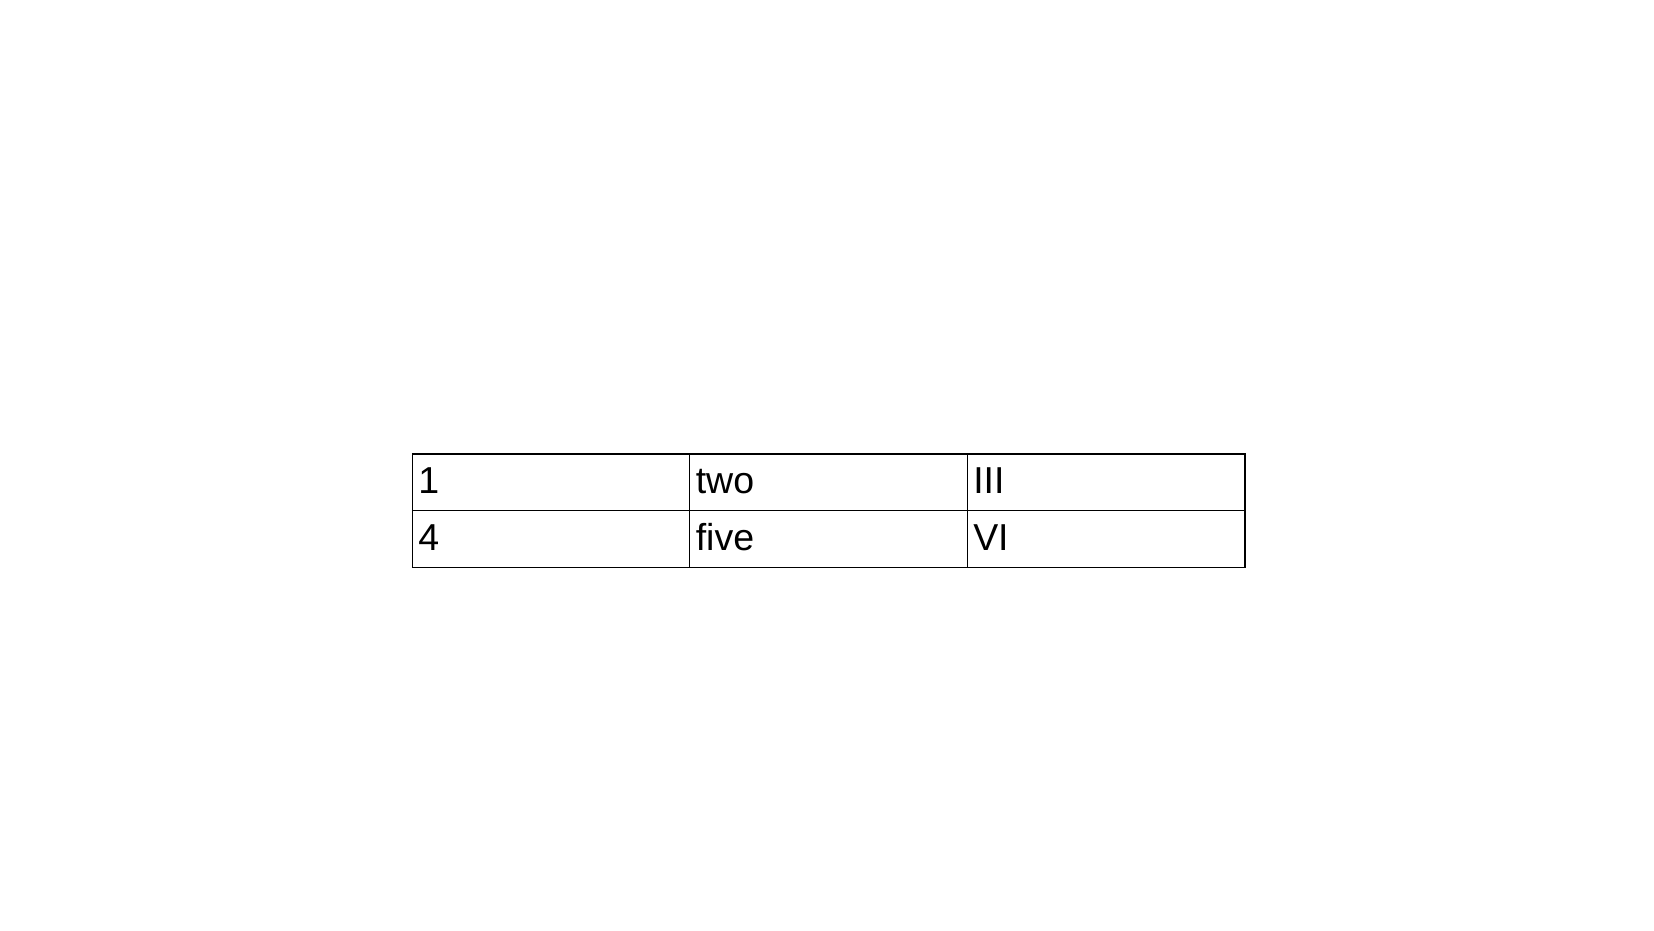

| 1 | two | III |
| --- | --- | --- |
| 4 | five | VI |